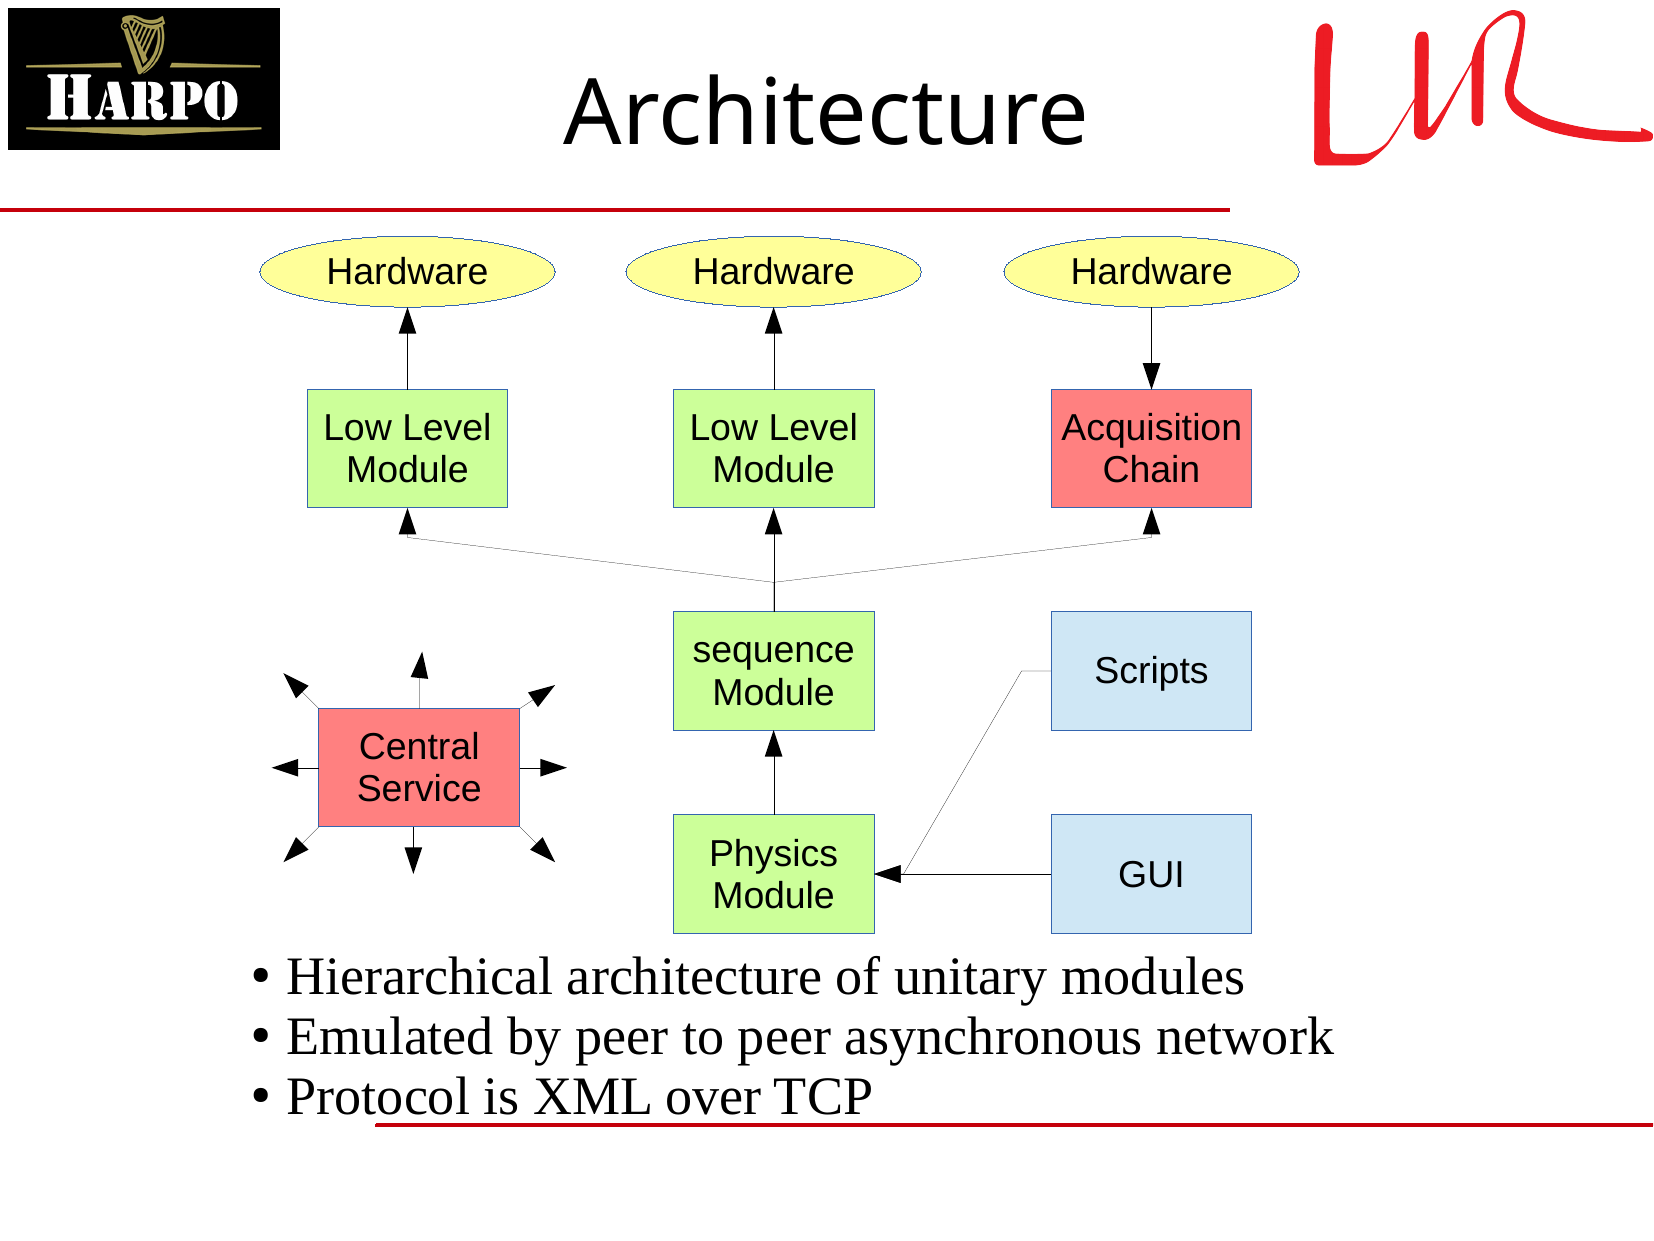

# Architecture
Hardware
Hardware
Hardware
Low Level
Module
Low Level
Module
Acquisition
Chain
sequence
Module
Scripts
Central
Service
Physics
Module
GUI
Hierarchical architecture of unitary modules
Emulated by peer to peer asynchronous network
Protocol is XML over TCP